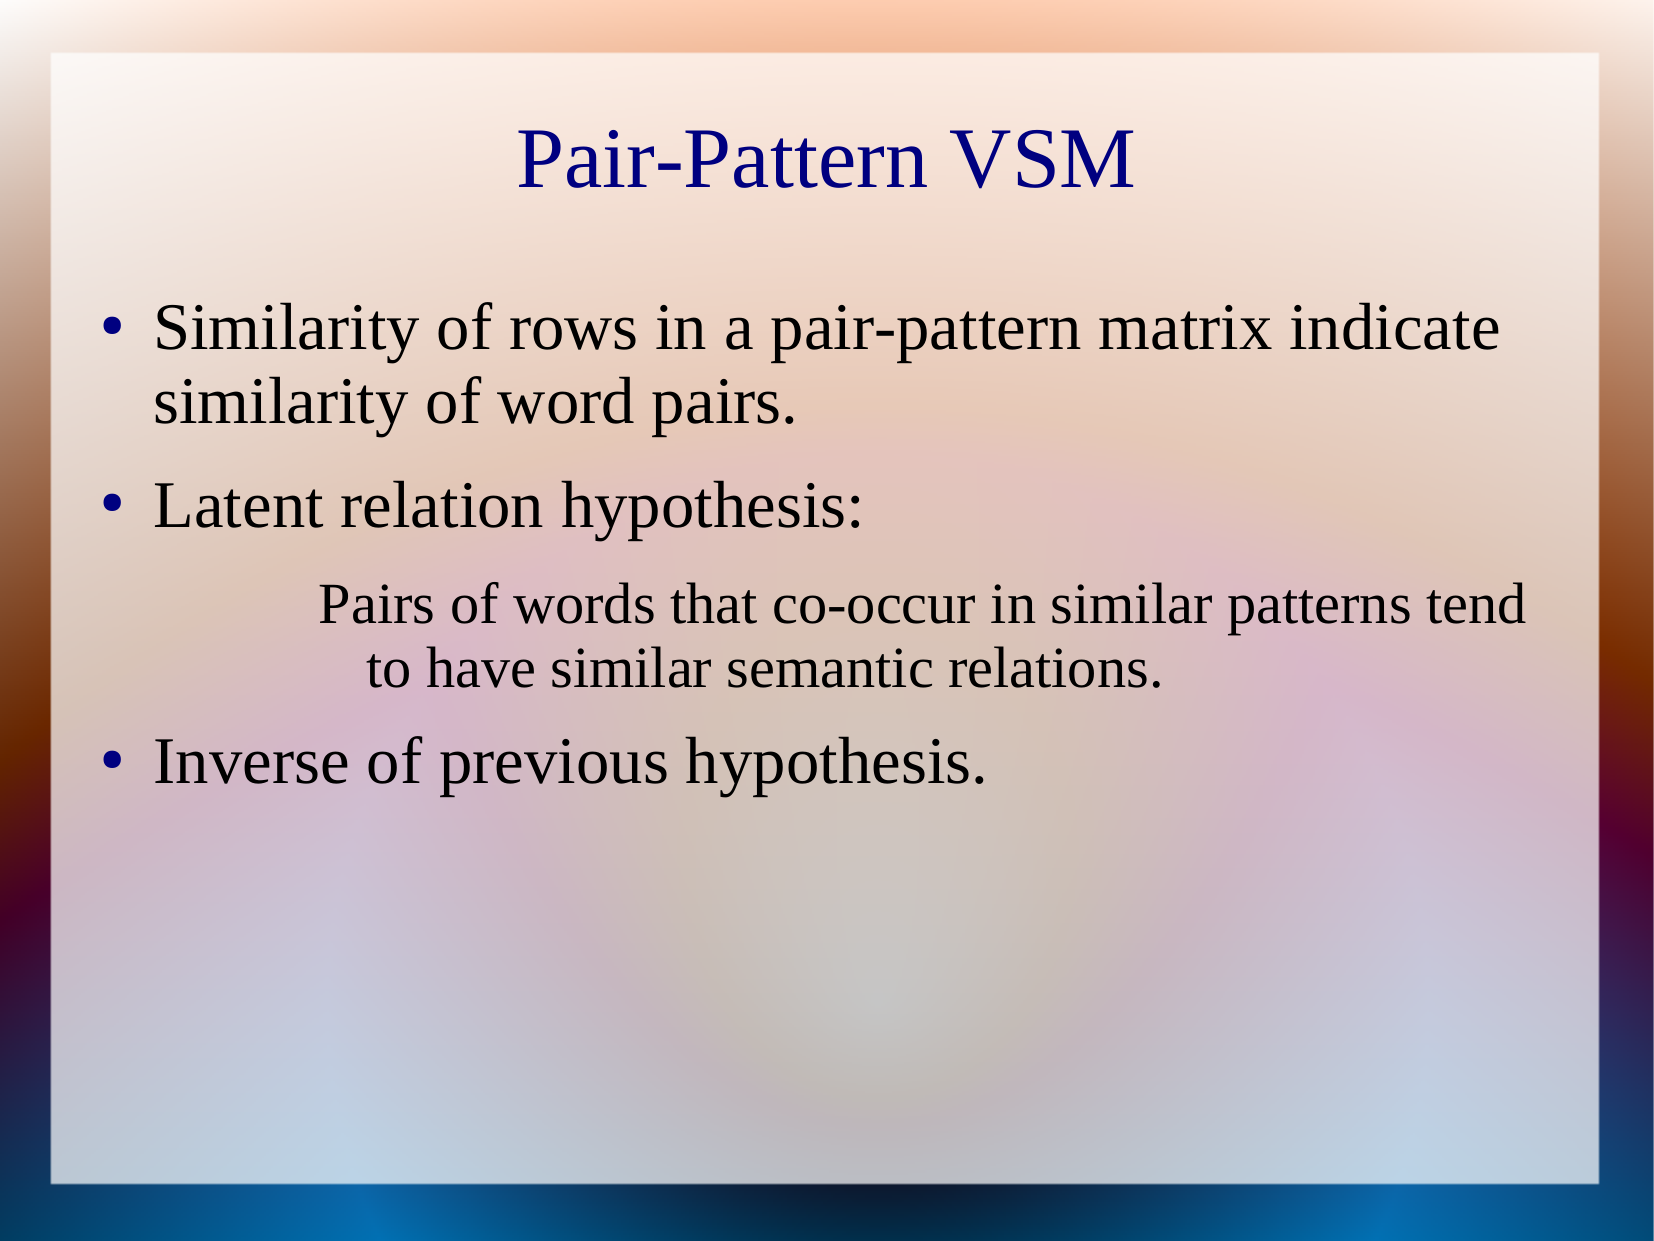

# Pair-Pattern VSM
Similarity of rows in a pair-pattern matrix indicate similarity of word pairs.
Latent relation hypothesis:
Pairs of words that co-occur in similar patterns tend to have similar semantic relations.
Inverse of previous hypothesis.